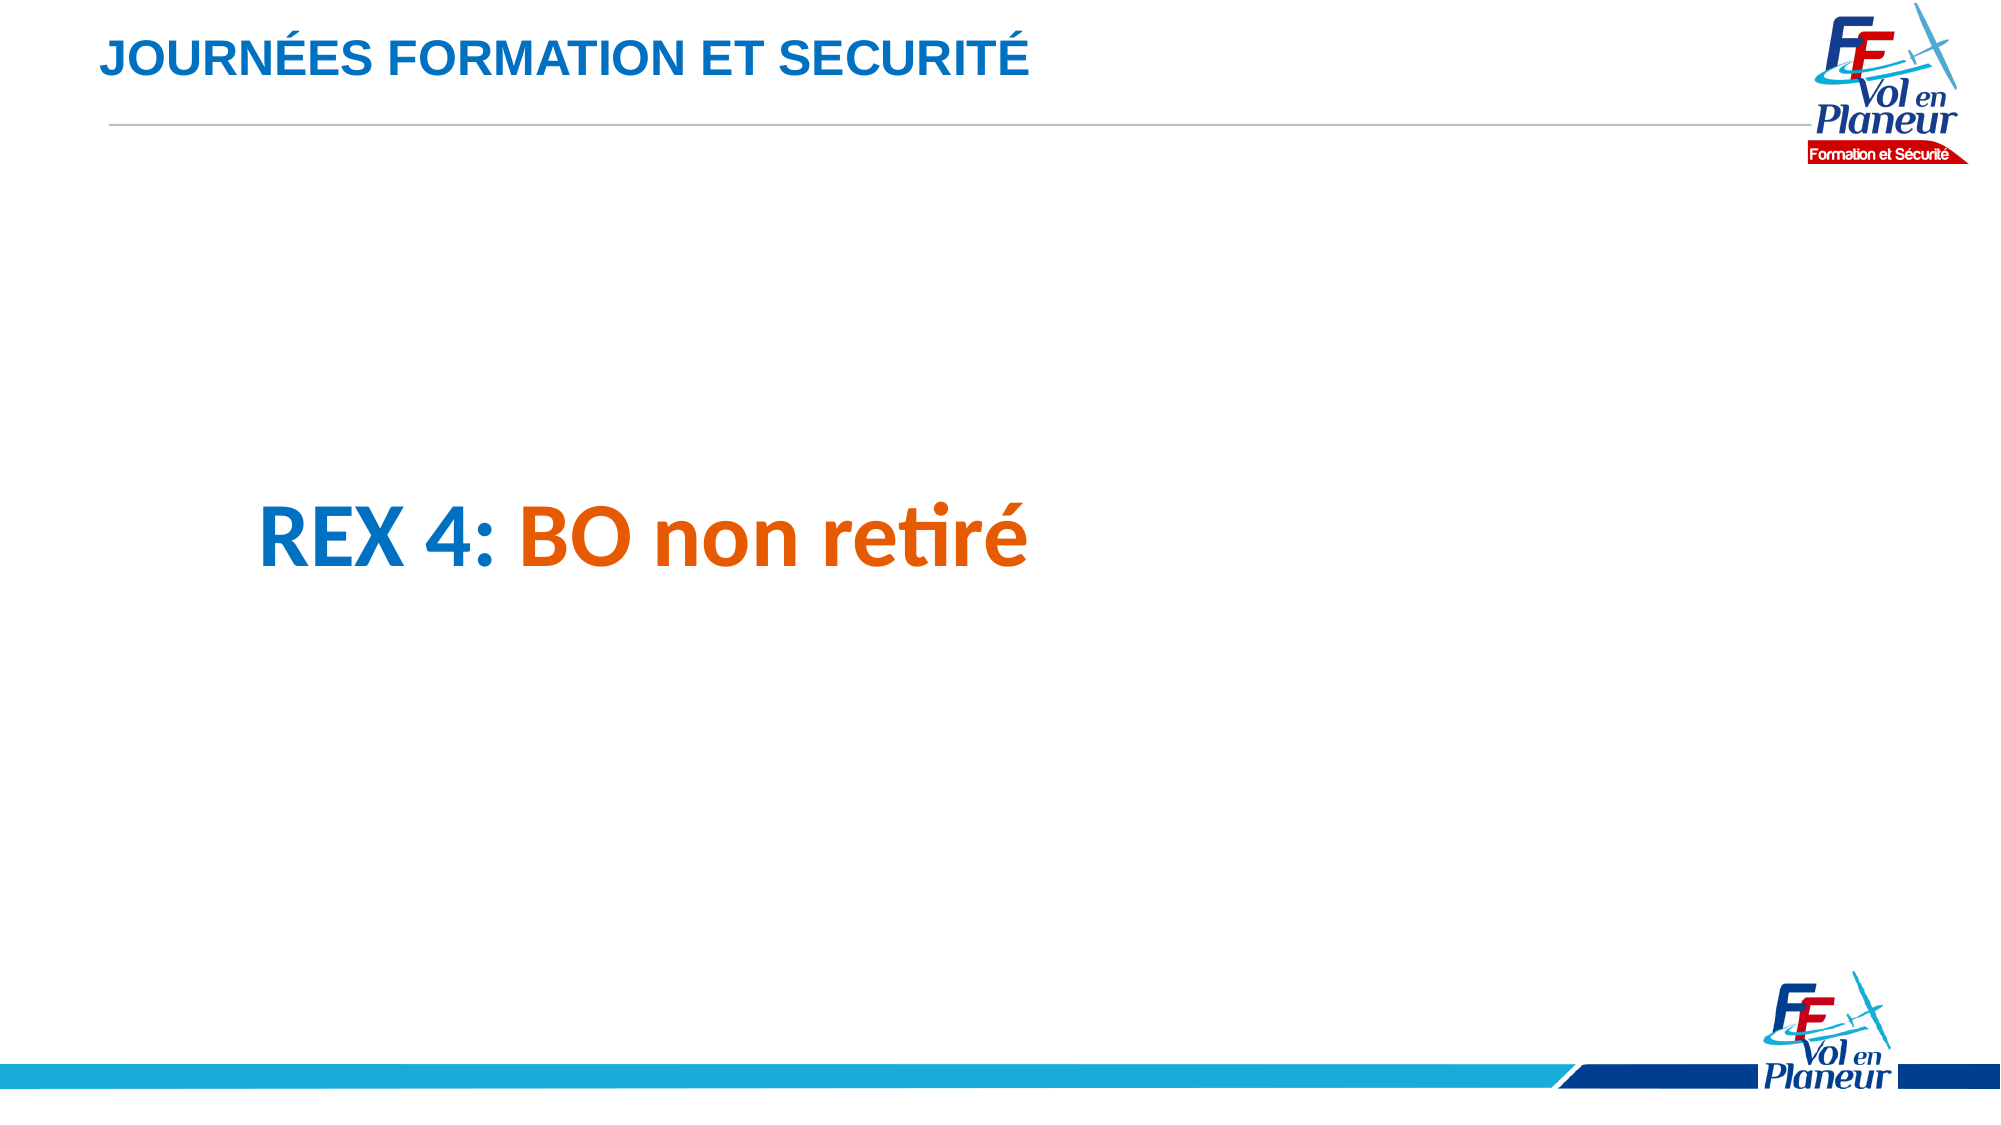

# JOURNÉES FORMATION ET SECURITÉ
REX 4: BO non retiré